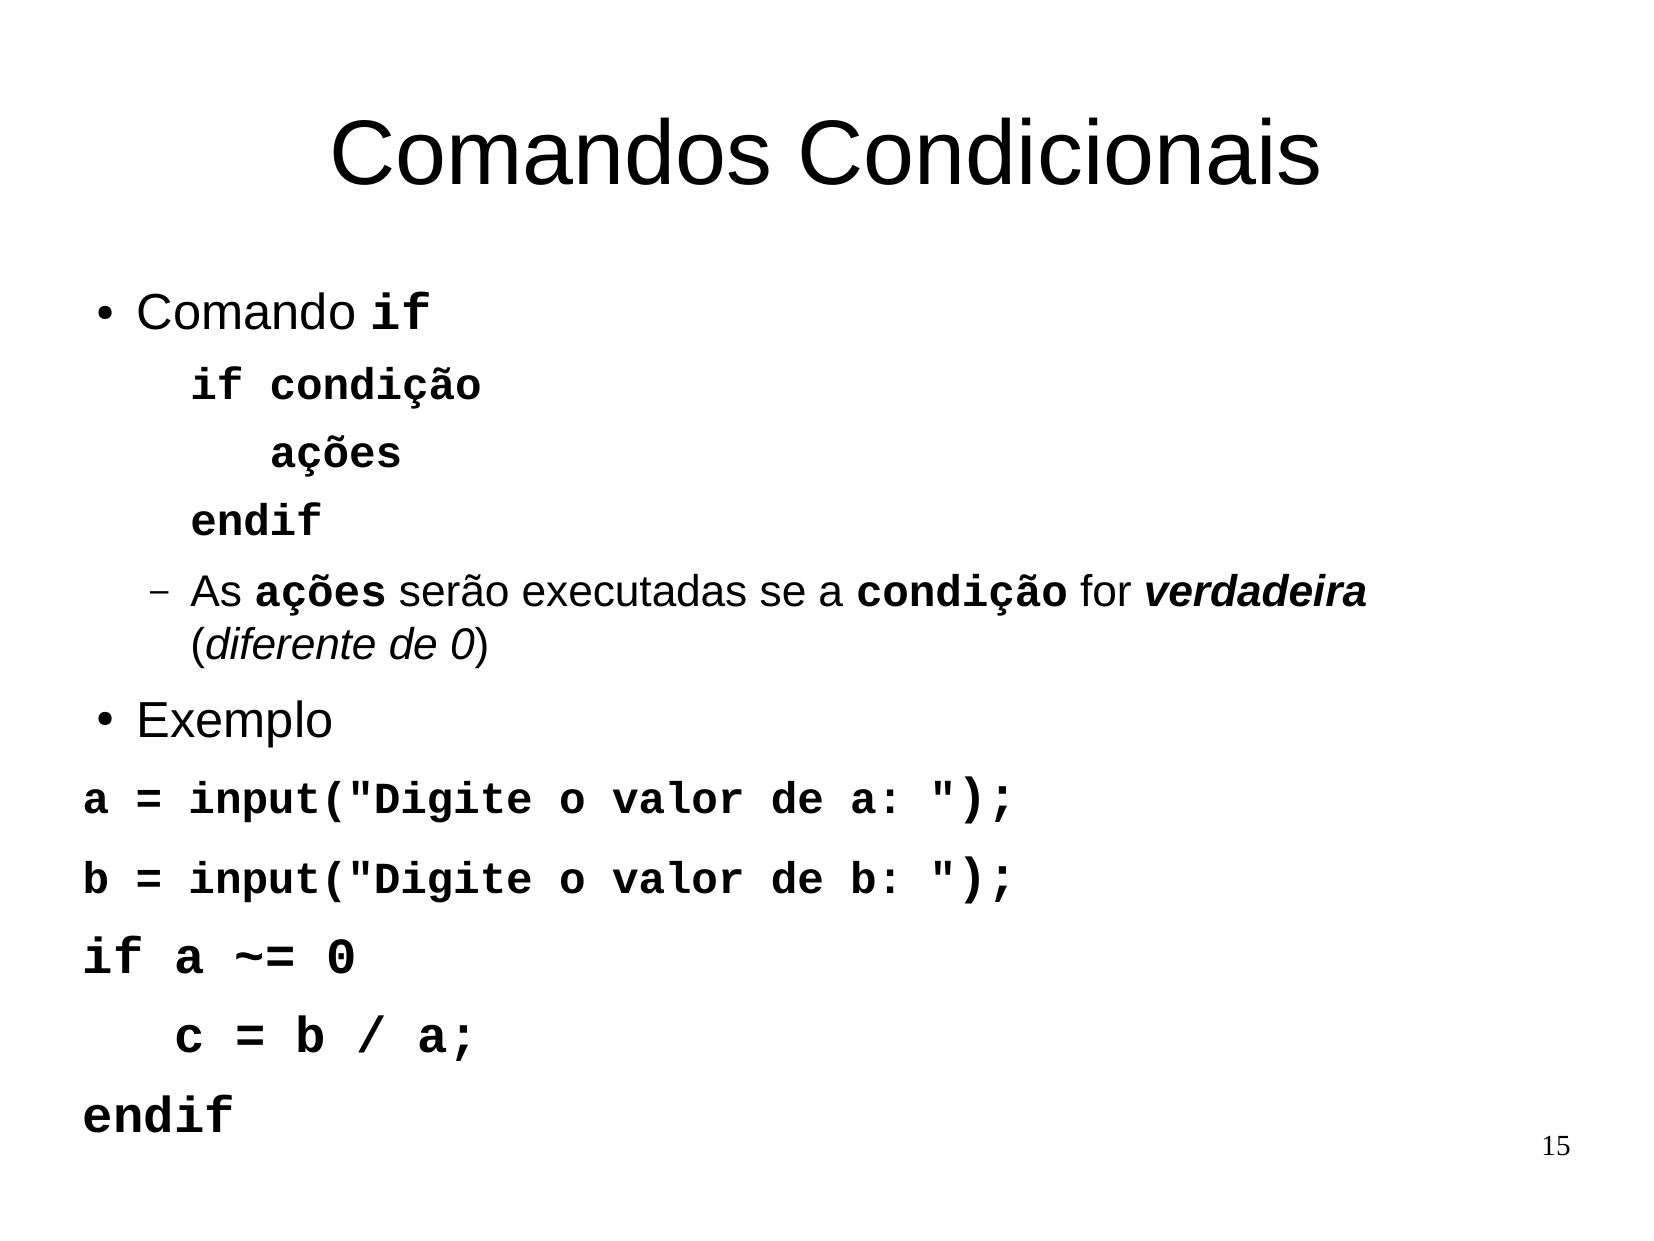

# Comandos Condicionais
Comando if
if condição
 ações
endif
As ações serão executadas se a condição for verdadeira (diferente de 0)
Exemplo
a = input("Digite o valor de a: ");
b = input("Digite o valor de b: ");
if a ~= 0
 c = b / a;
endif
15